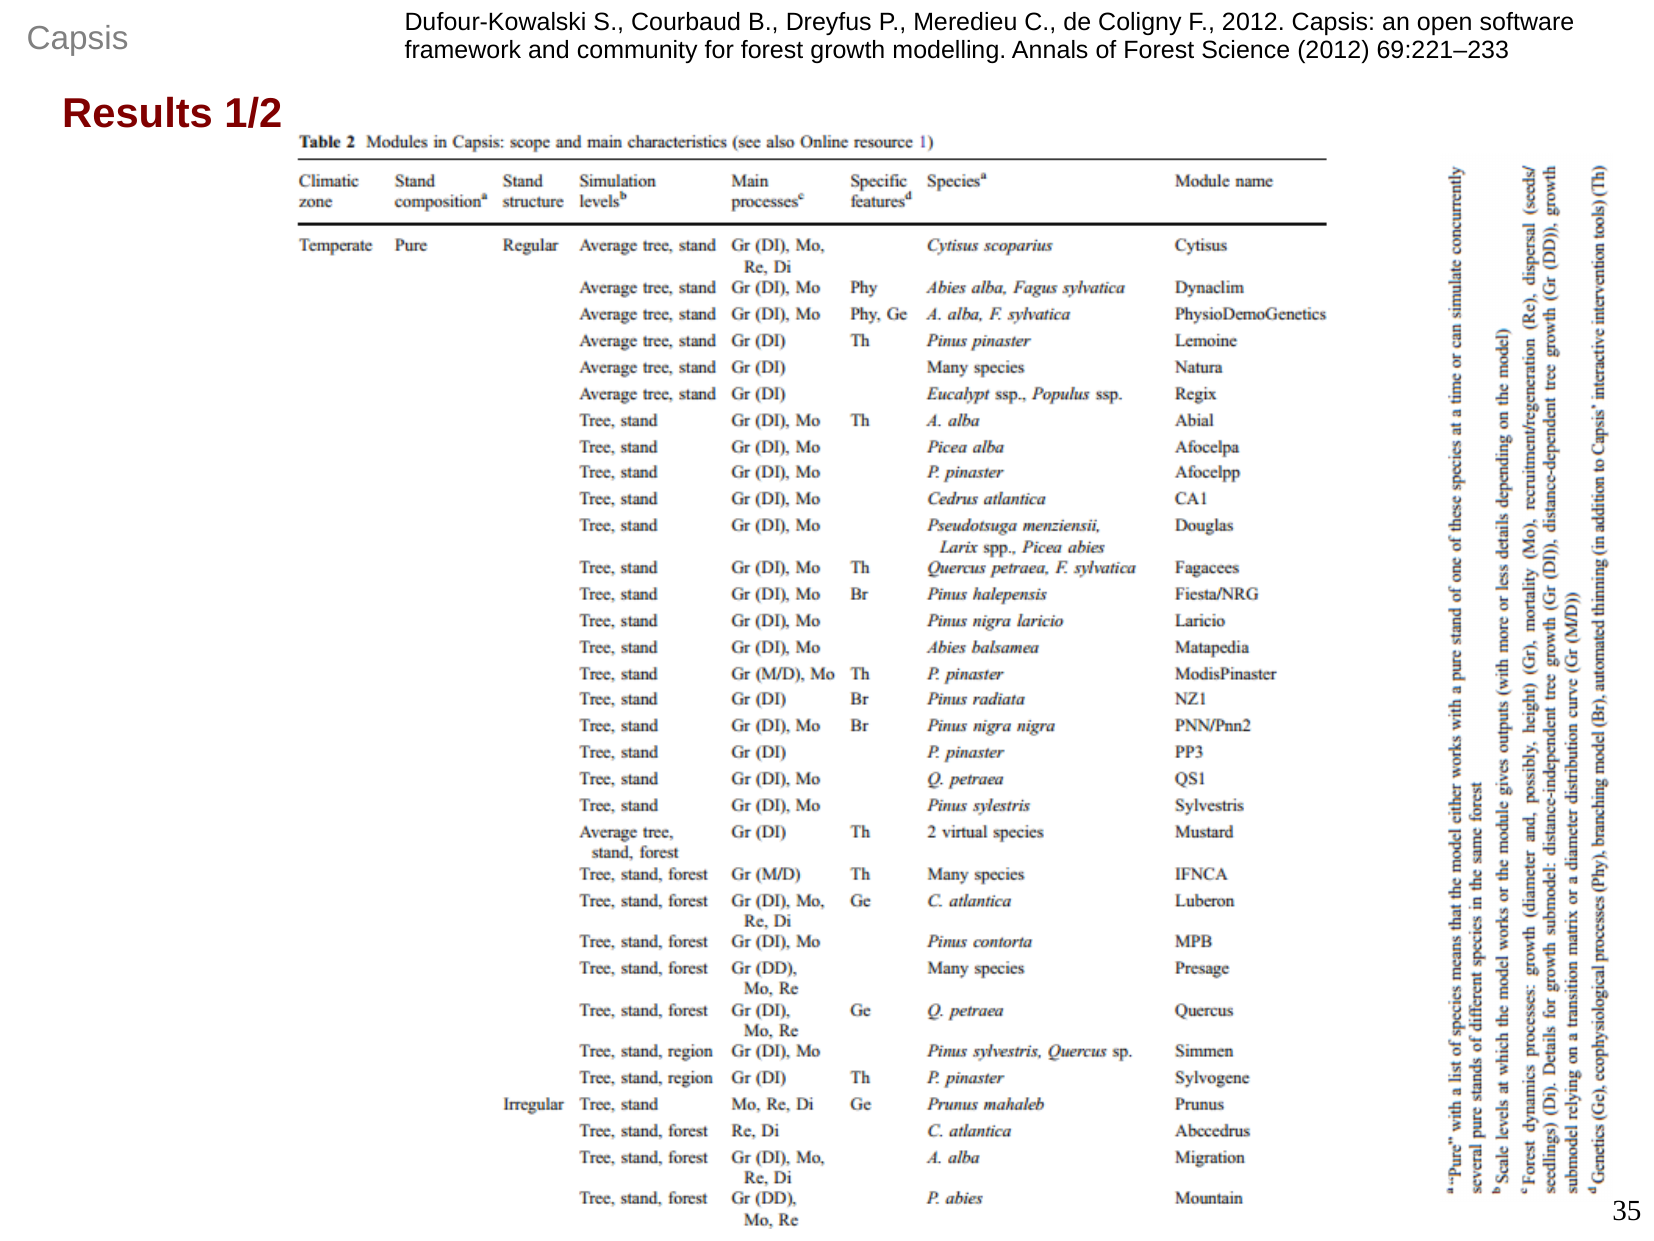

Dufour-Kowalski S., Courbaud B., Dreyfus P., Meredieu C., de Coligny F., 2012. Capsis: an open software framework and community for forest growth modelling. Annals of Forest Science (2012) 69:221–233
Capsis
Results 1/2